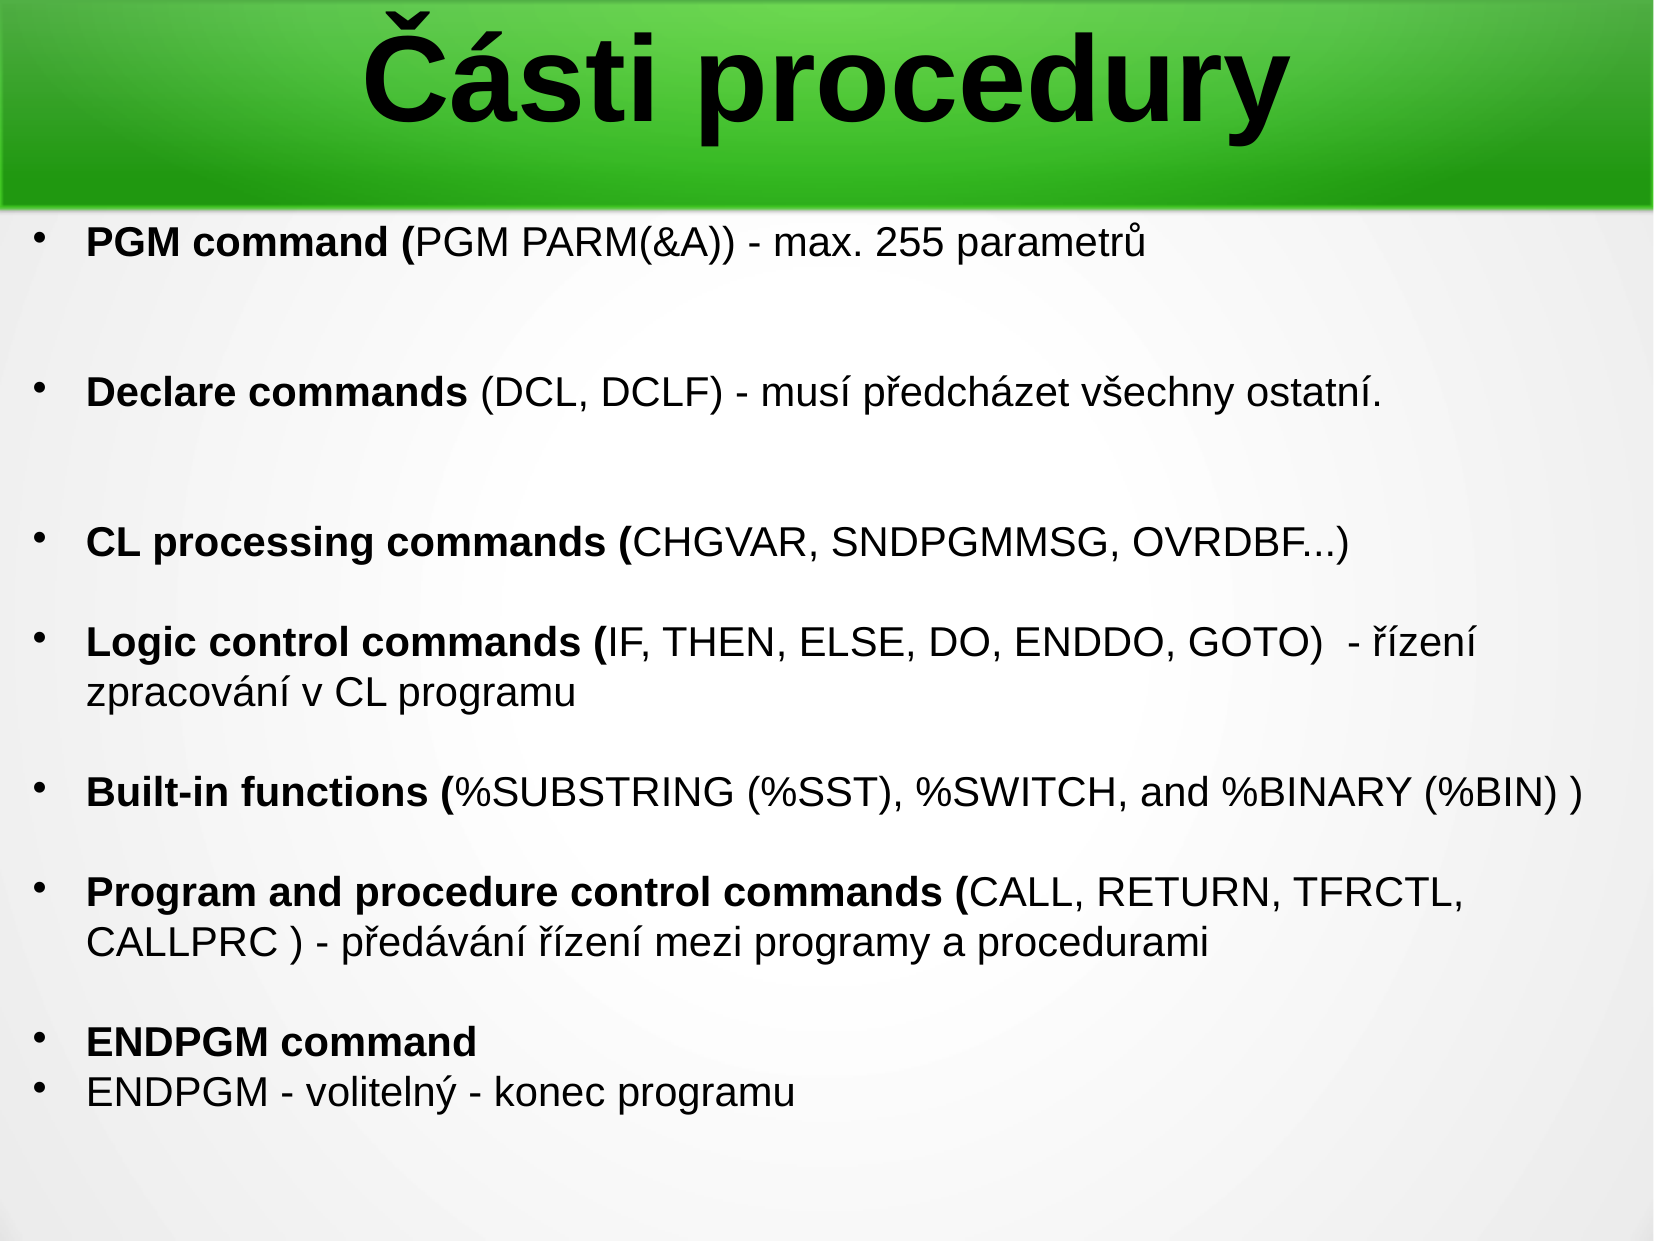

Části procedury
PGM command (PGM PARM(&A)) - max. 255 parametrů
Declare commands (DCL, DCLF) - musí předcházet všechny ostatní.
CL processing commands (CHGVAR, SNDPGMMSG, OVRDBF...)
Logic control commands (IF, THEN, ELSE, DO, ENDDO, GOTO) - řízení zpracování v CL programu
Built-in functions (%SUBSTRING (%SST), %SWITCH, and %BINARY (%BIN) )
Program and procedure control commands (CALL, RETURN, TFRCTL, CALLPRC ) - předávání řízení mezi programy a procedurami
ENDPGM command
ENDPGM - volitelný - konec programu